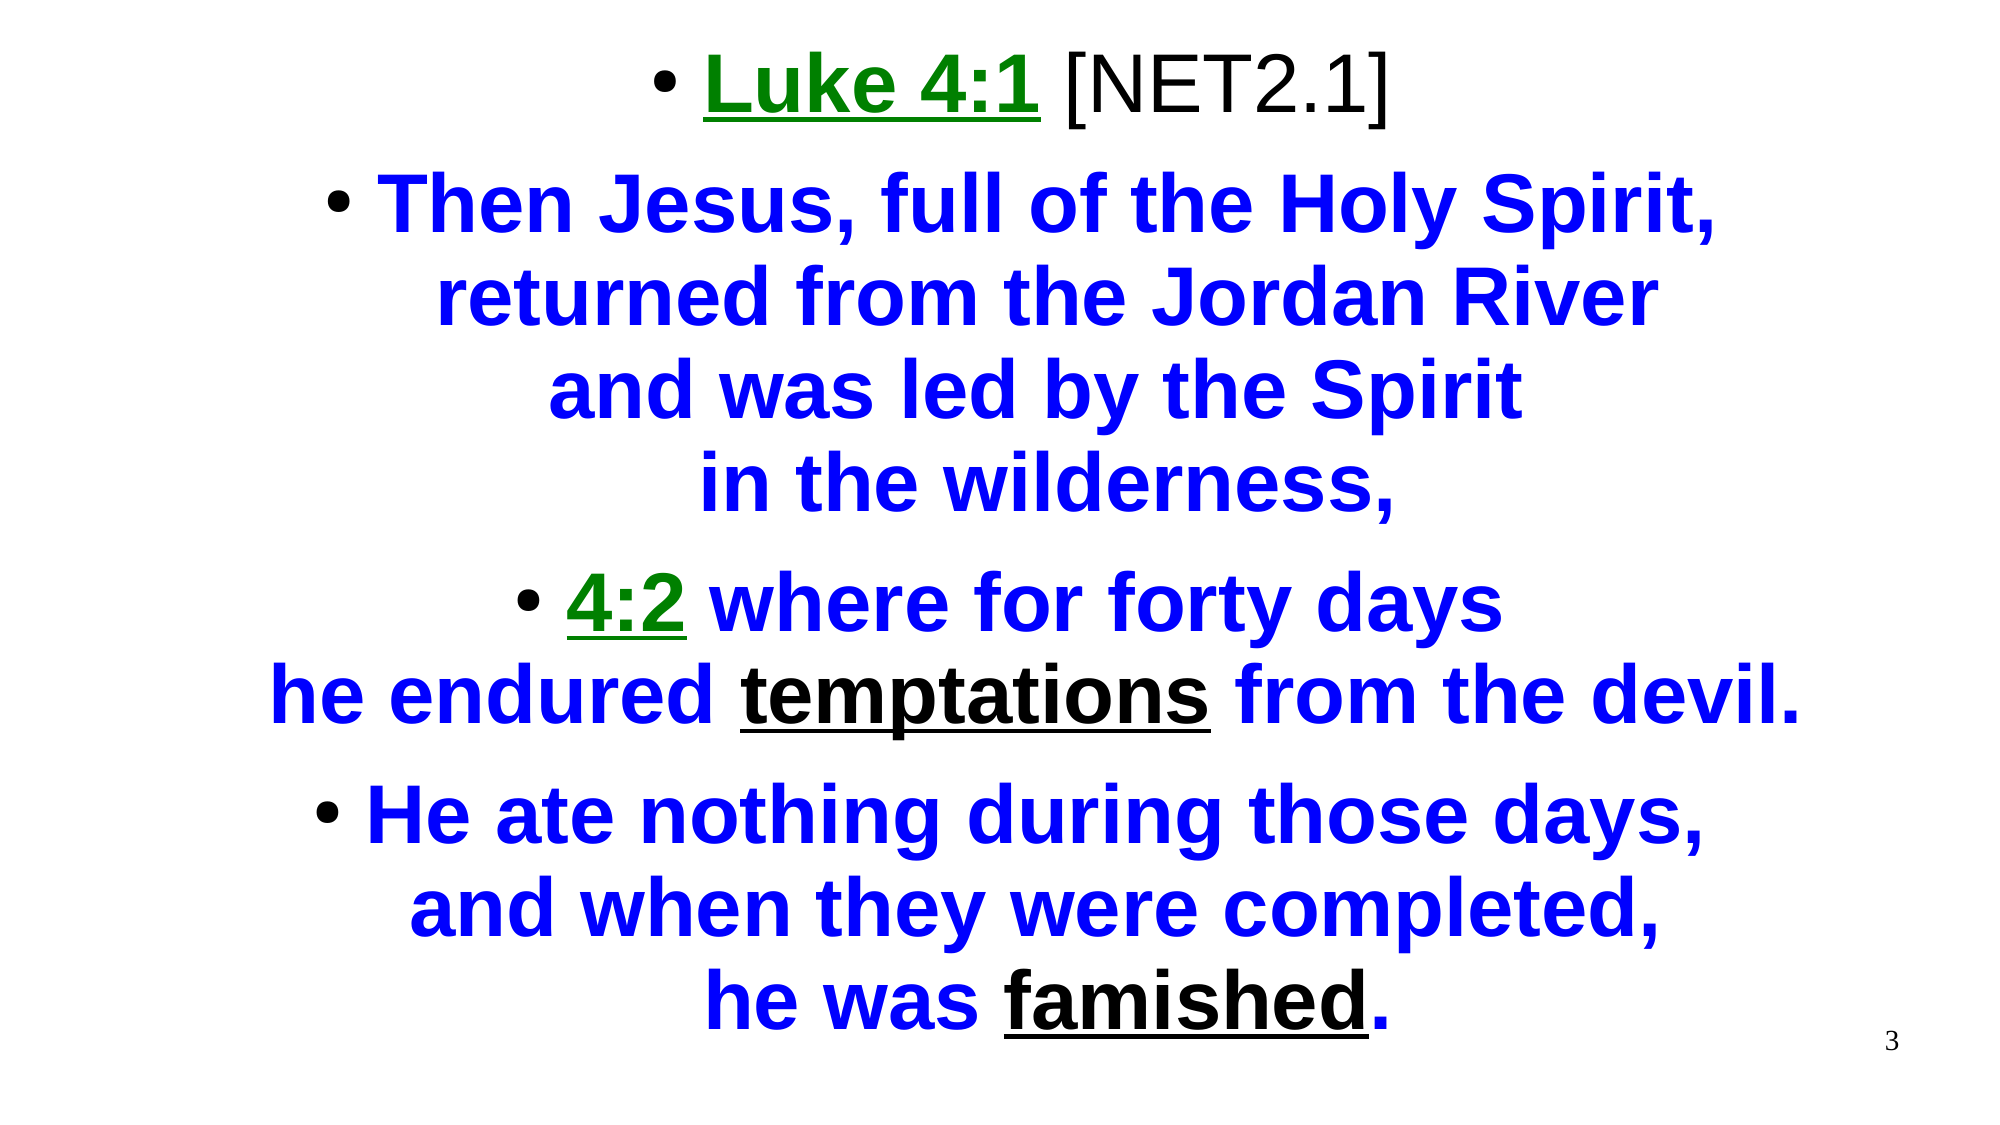

# Luke 4:1 [NET2.1]
Then Jesus, full of the Holy Spirit,
 returned from the Jordan River
and was led by the Spirit
in the wilderness,
4:2 where for forty days
he endured temptations from the devil.
He ate nothing during those days,
and when they were completed,
he was famished.
3